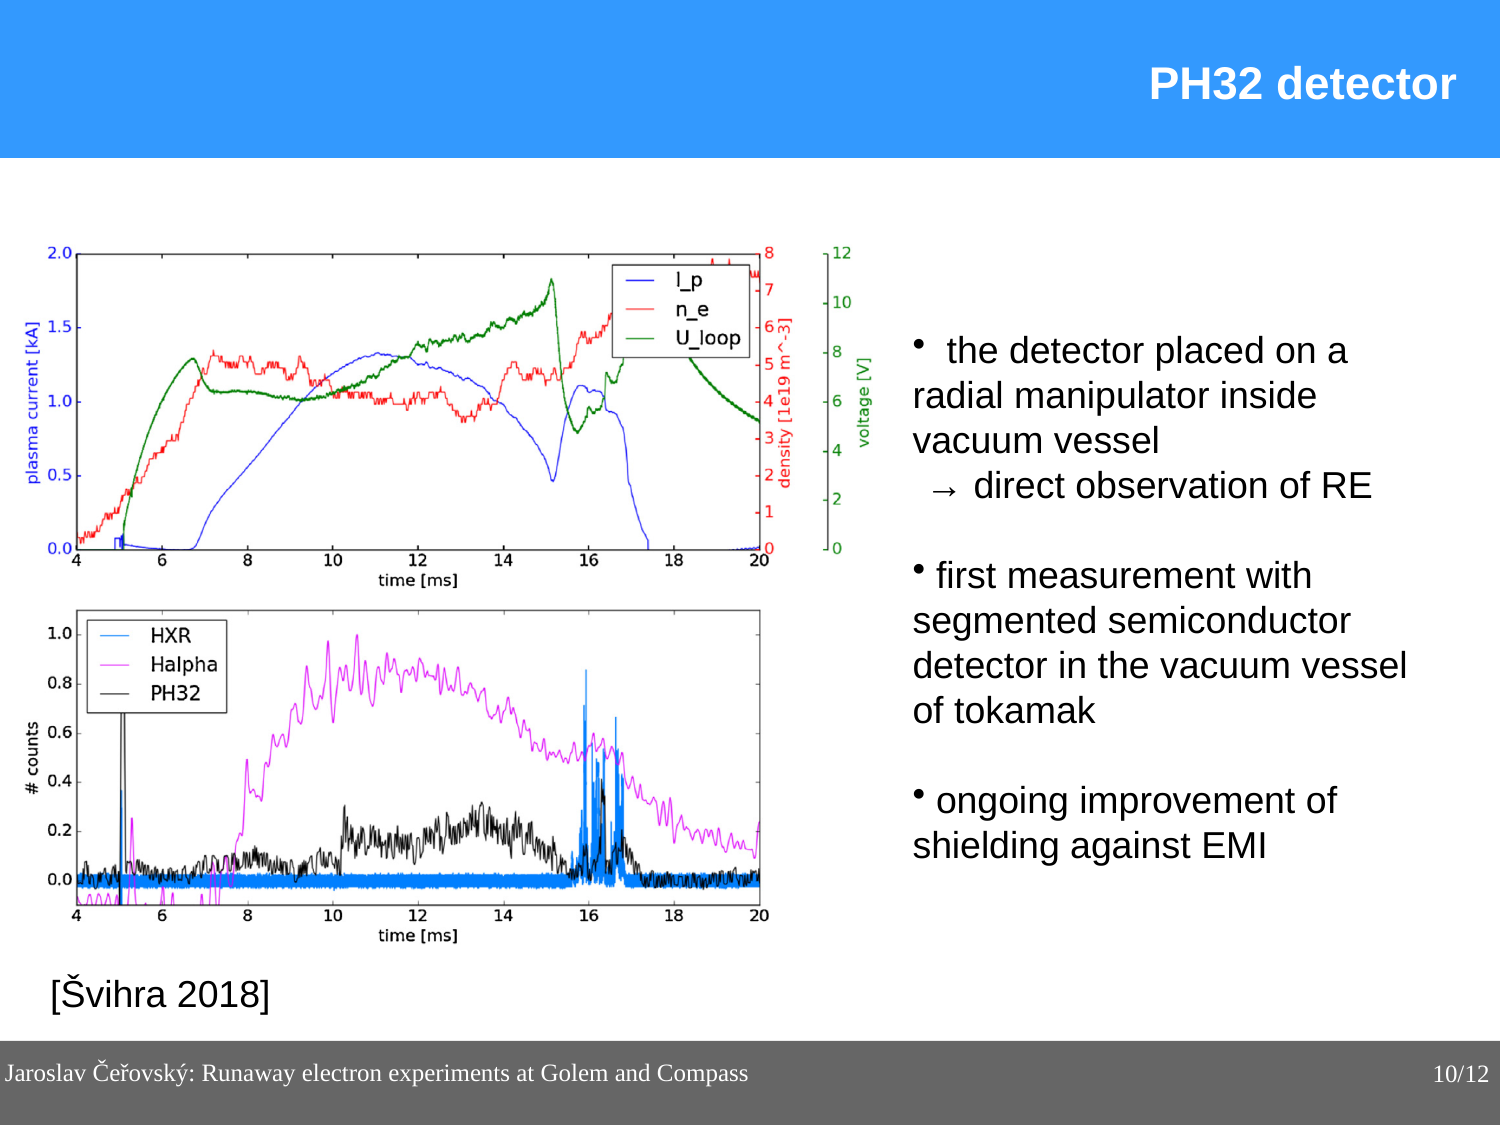

PH32 detector
 the detector placed on a radial manipulator inside vacuum vessel
→ direct observation of RE
 first measurement with segmented semiconductor detector in the vacuum vessel of tokamak
 ongoing improvement of shielding against EMI
[Švihra 2018]